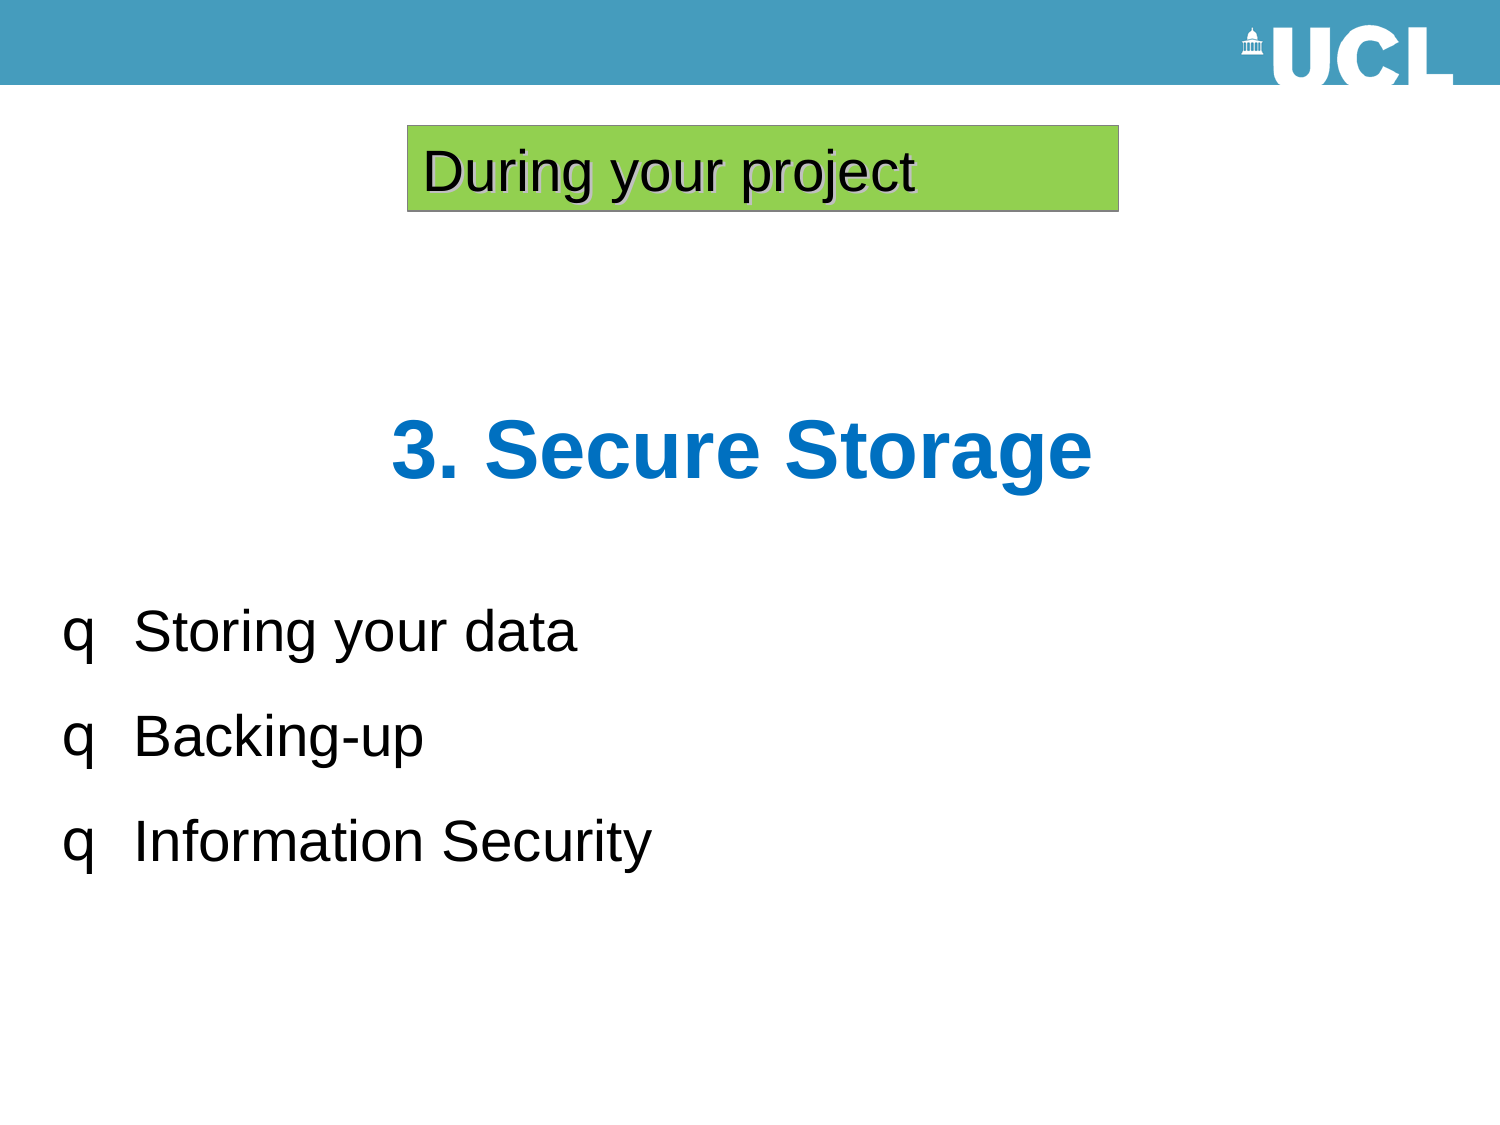

During your project
3. Secure Storage
 Storing your data
 Backing-up
 Information Security